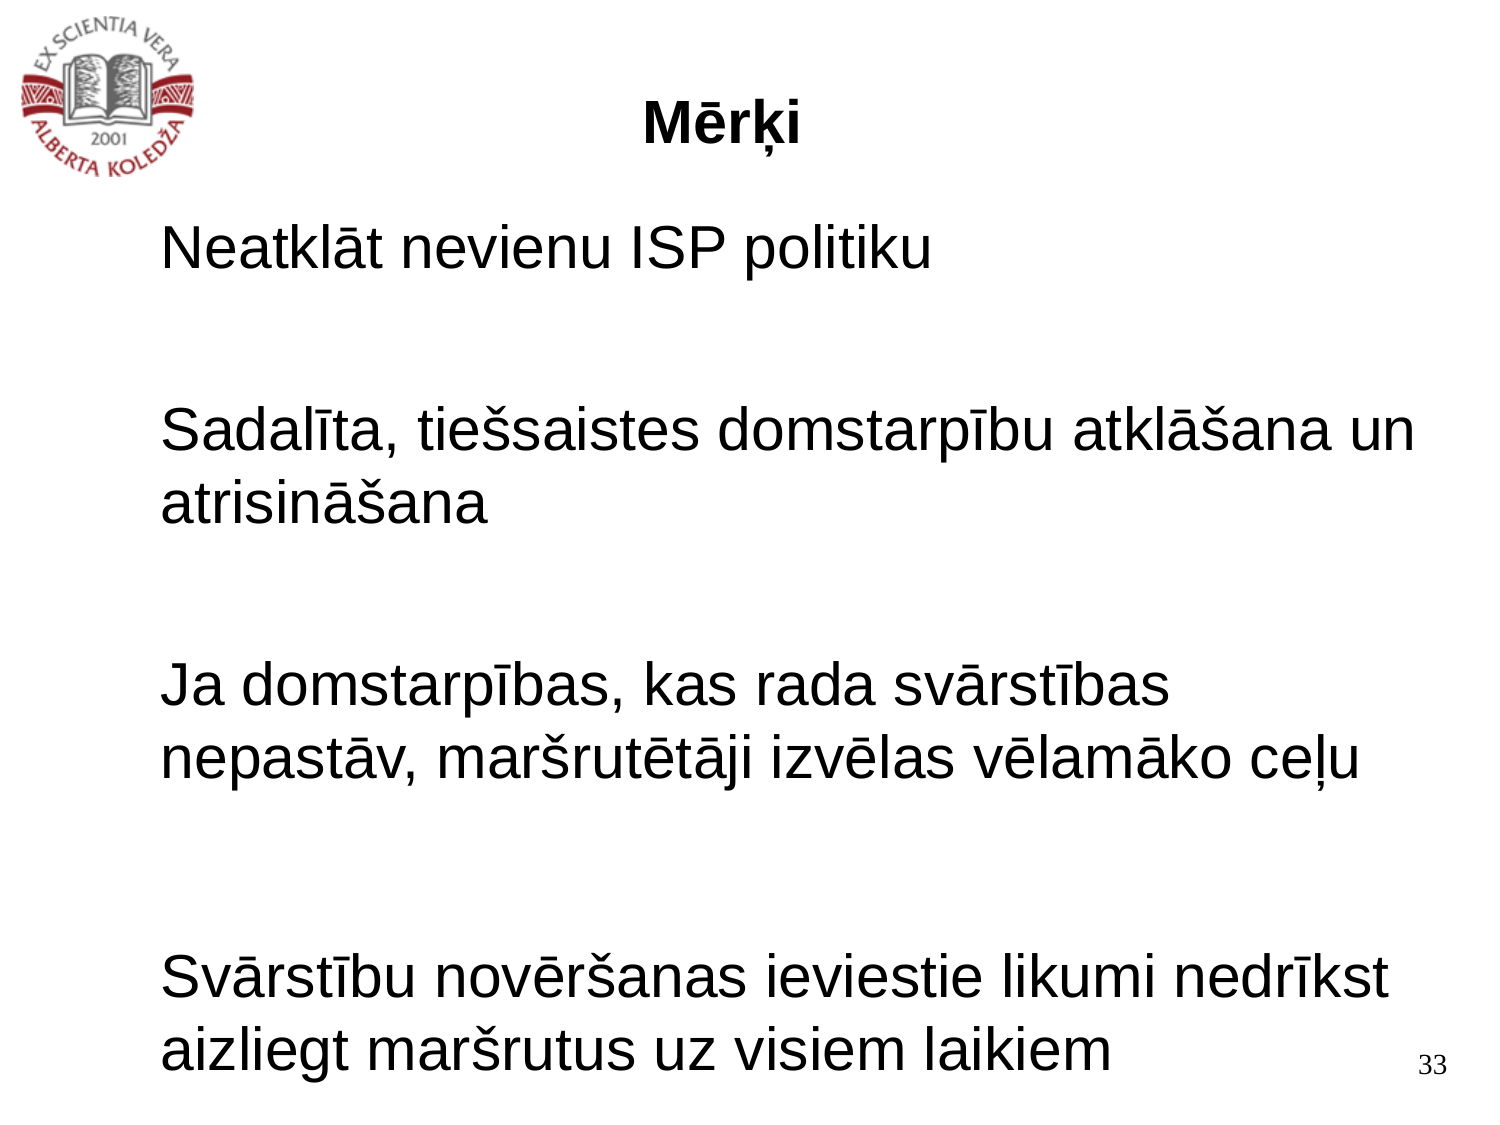

# Mērķi
Neatklāt nevienu ISP politiku
Sadalīta, tiešsaistes domstarpību atklāšana un atrisināšana
Ja domstarpības, kas rada svārstības nepastāv, maršrutētāji izvēlas vēlamāko ceļu
Svārstību novēršanas ieviestie likumi nedrīkst aizliegt maršrutus uz visiem laikiem